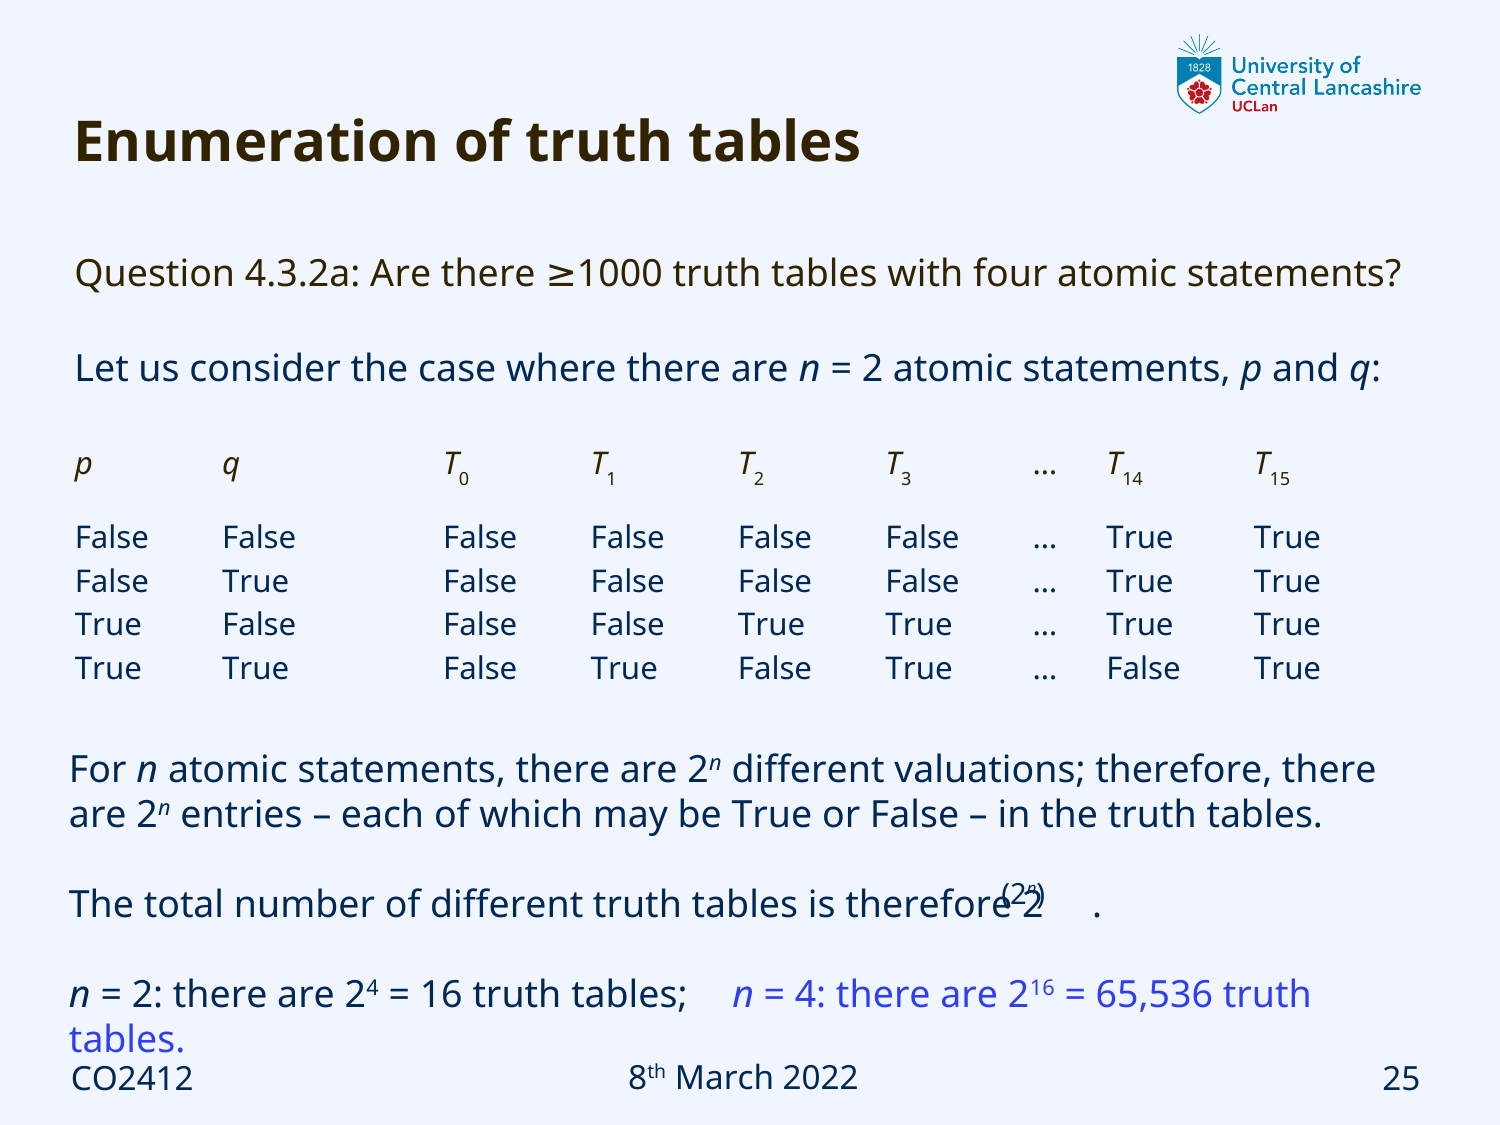

# Enumeration of truth tables
Question 4.3.2a: Are there ≥1000 truth tables with four atomic statements?
Let us consider the case where there are n = 2 atomic statements, p and q:
p		q			T0		T1		T2		T3		…	T14		T15
False	False		False	False	False	False	… 	True		True
False	True			False	False	False	False	… 	True		True
True		False		False	False	True		True		… 	True		True
True		True			False	True		False	True		… 	False	True
For n atomic statements, there are 2n different valuations; therefore, there are 2n entries – each of which may be True or False – in the truth tables.
The total number of different truth tables is therefore 2 .
n = 2: there are 24 = 16 truth tables;	n = 4: there are 216 = 65,536 truth tables.
(2n)